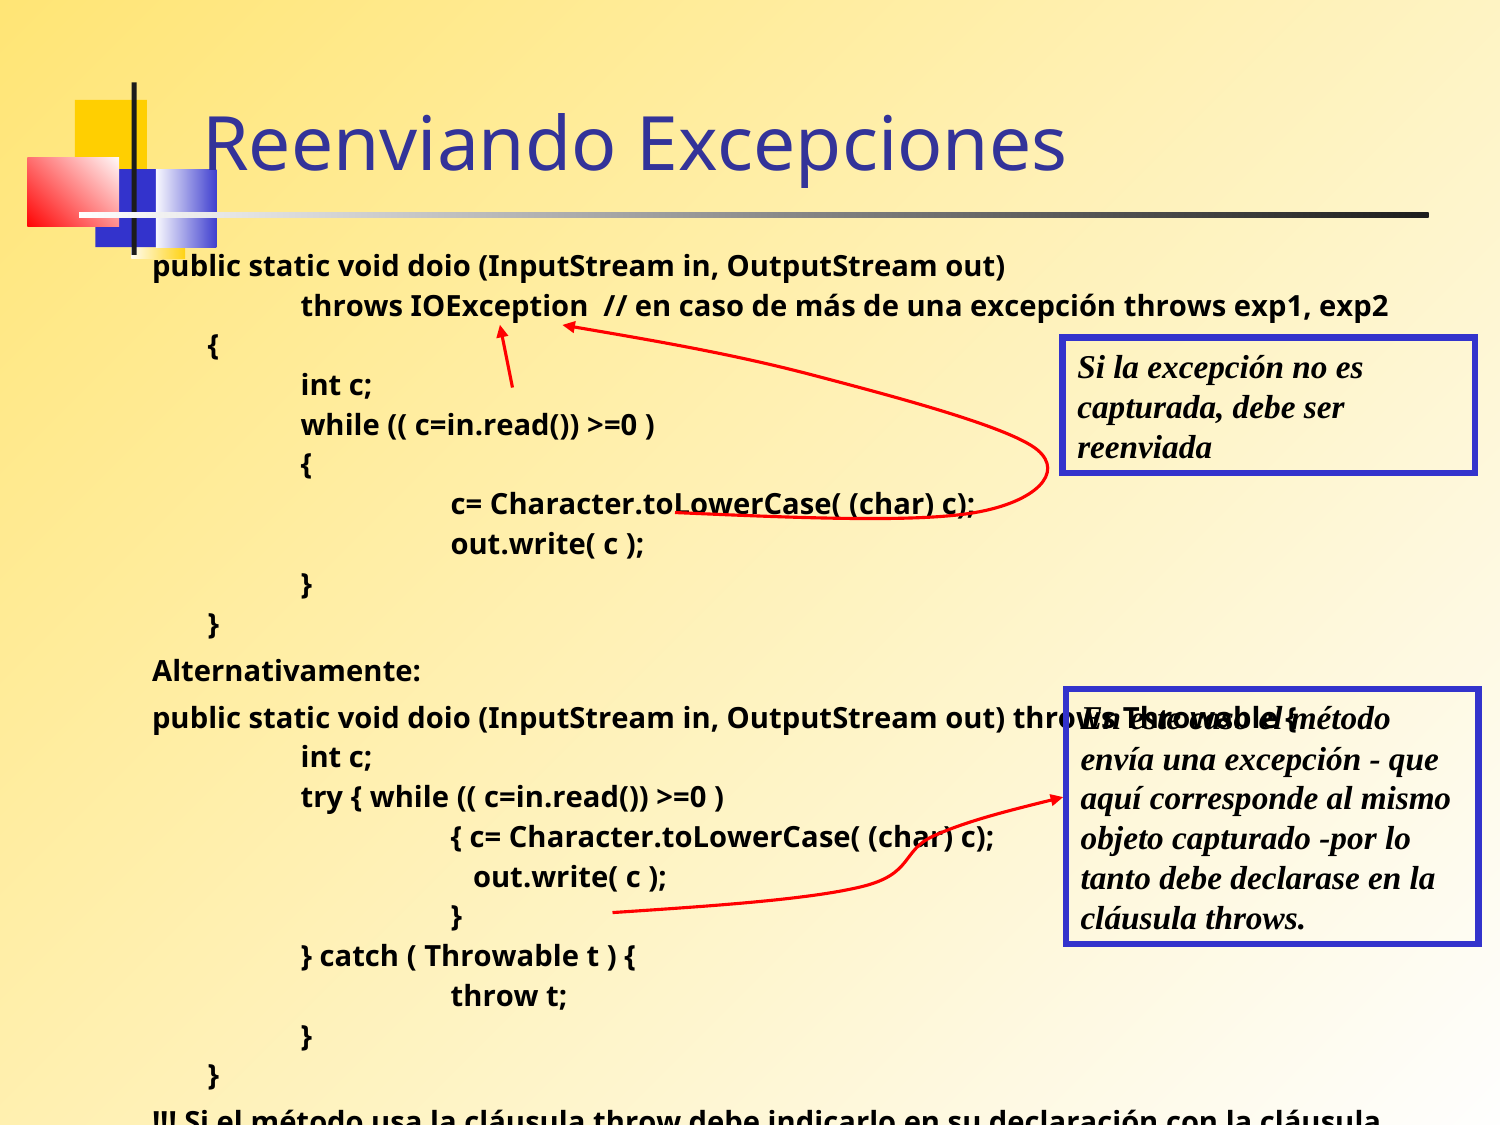

Reenviando Excepciones
# public static void doio (InputStream in, OutputStream out) throws IOException // en caso de más de una excepción throws exp1, exp2 { int c; while (( c=in.read()) >=0 ) { c= Character.toLowerCase( (char) c); out.write( c ); } }
Alternativamente:
public static void doio (InputStream in, OutputStream out) throws Throwable {
	int c;
	try { while (( c=in.read()) >=0 )
		{ c= Character.toLowerCase( (char) c);
		 out.write( c );
		}
	} catch ( Throwable t ) {
		throw t;
	}
}
!!! Si el método usa la cláusula throw debe indicarlo en su declaración con la cláusula throws.
Si la excepción no es capturada, debe ser reenviada
En este caso el método envía una excepción - que aquí corresponde al mismo objeto capturado -por lo tanto debe declarase en la cláusula throws.